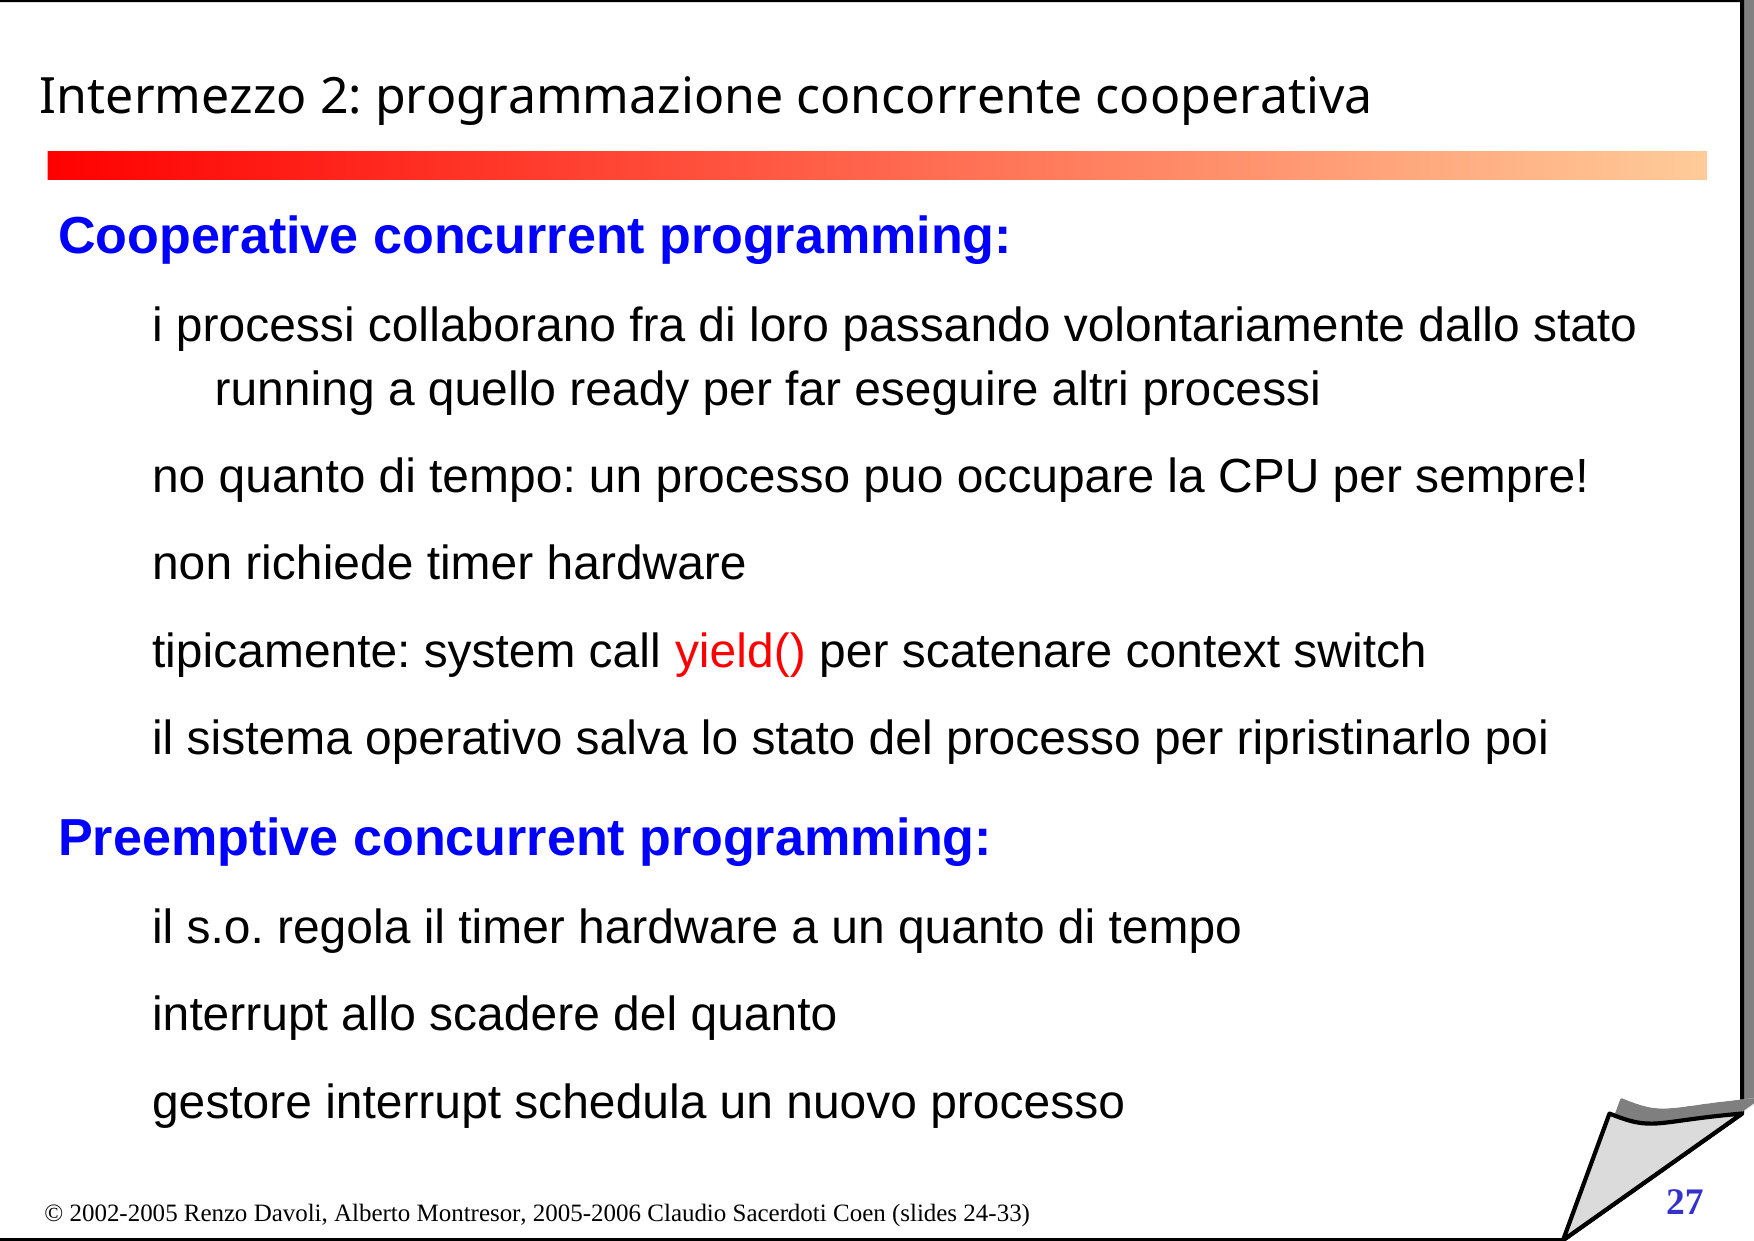

# Intermezzo 2: programmazione concorrente cooperativa
Cooperative concurrent programming:
i processi collaborano fra di loro passando volontariamente dallo stato running a quello ready per far eseguire altri processi
no quanto di tempo: un processo puo occupare la CPU per sempre!
non richiede timer hardware
tipicamente: system call yield() per scatenare context switch
il sistema operativo salva lo stato del processo per ripristinarlo poi
Preemptive concurrent programming:
il s.o. regola il timer hardware a un quanto di tempo
interrupt allo scadere del quanto
gestore interrupt schedula un nuovo processo